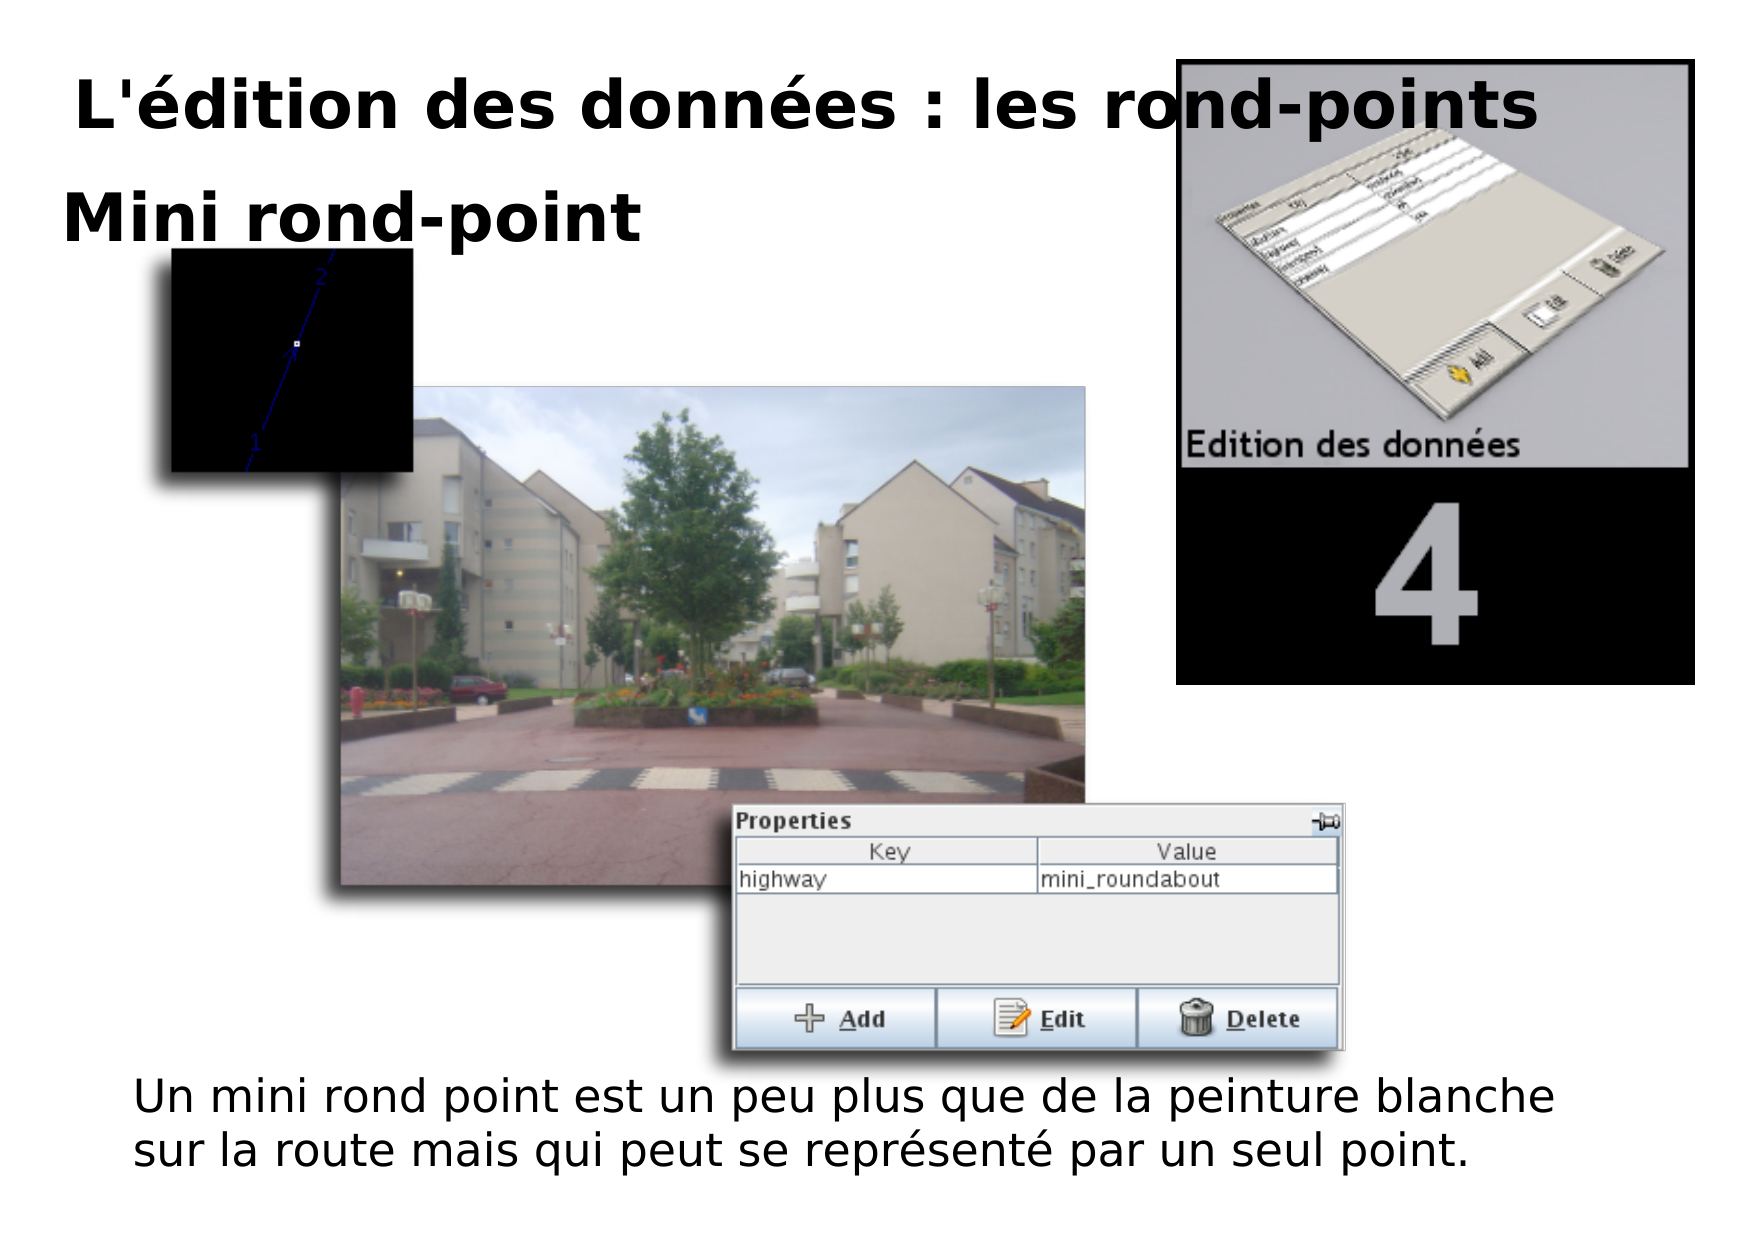

L'édition des données : les rond-points
Mini rond-point
Un mini rond point est un peu plus que de la peinture blanche sur la route mais qui peut se représenté par un seul point.